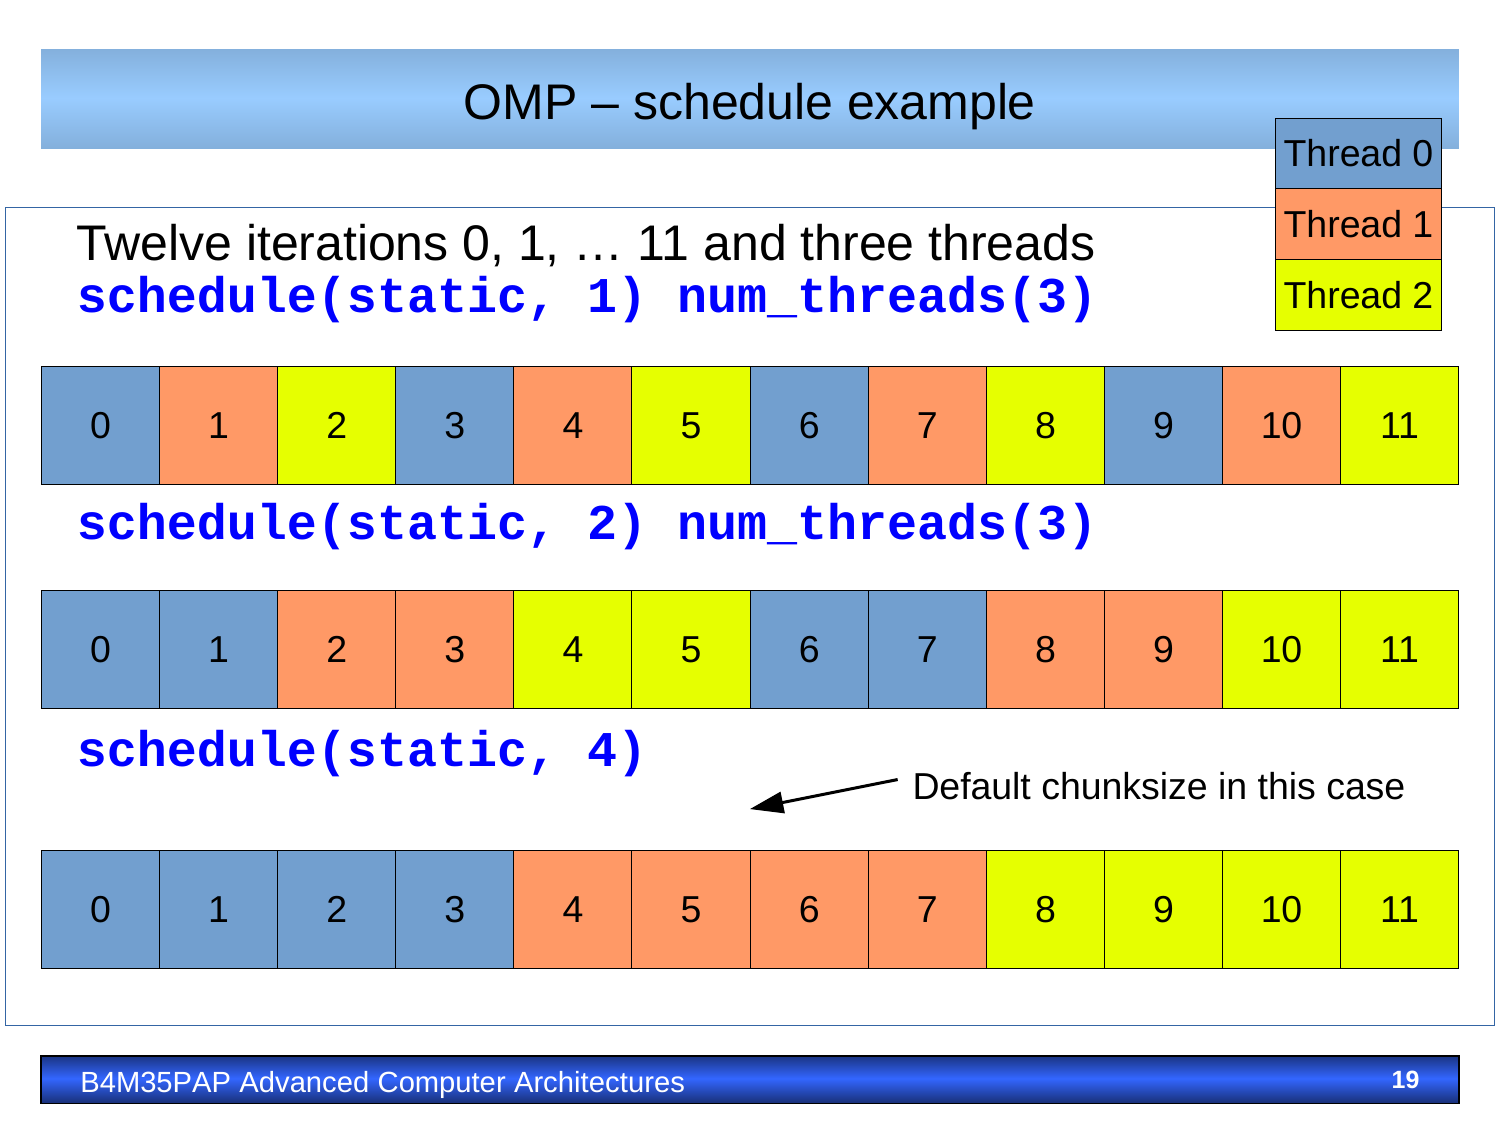

# OMP – schedule example
Thread 0
Thread 1
Twelve iterations 0, 1, … 11 and three threads
schedule(static, 1) num_threads(3)
schedule(static, 2) num_threads(3)
schedule(static, 4)
Thread 2
0
1
2
3
4
5
6
7
8
9
10
11
0
1
2
3
4
5
6
7
8
9
10
11
Default chunksize in this case
0
1
2
3
4
5
6
7
8
9
10
11